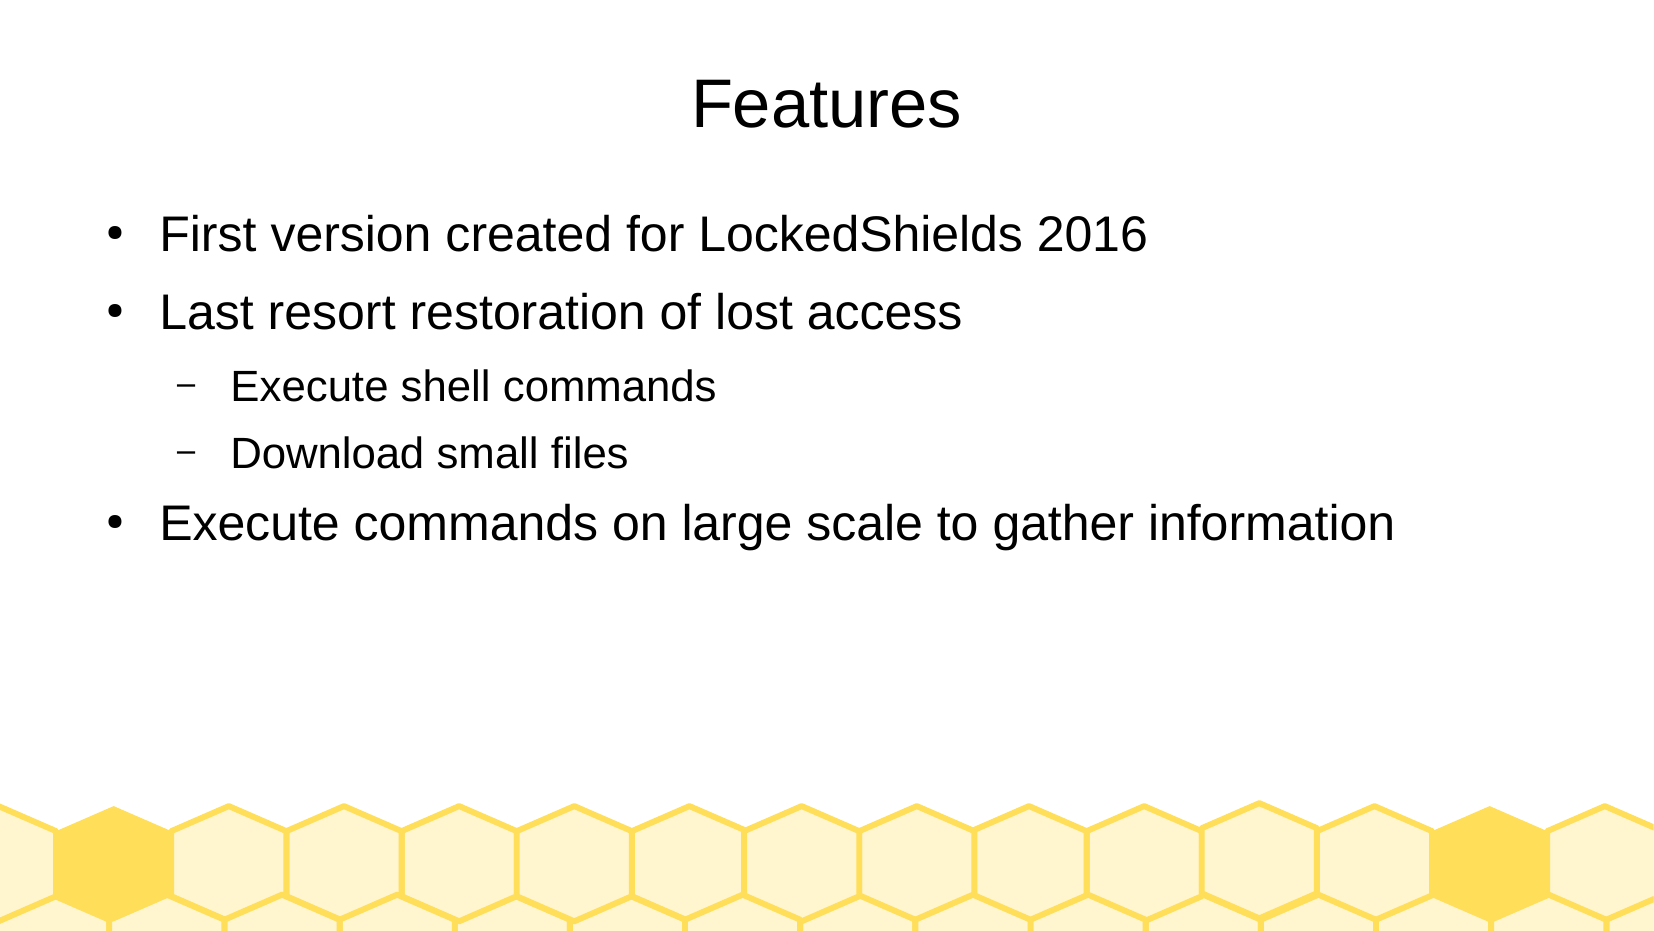

# Features
First version created for LockedShields 2016
Last resort restoration of lost access
Execute shell commands
Download small files
Execute commands on large scale to gather information